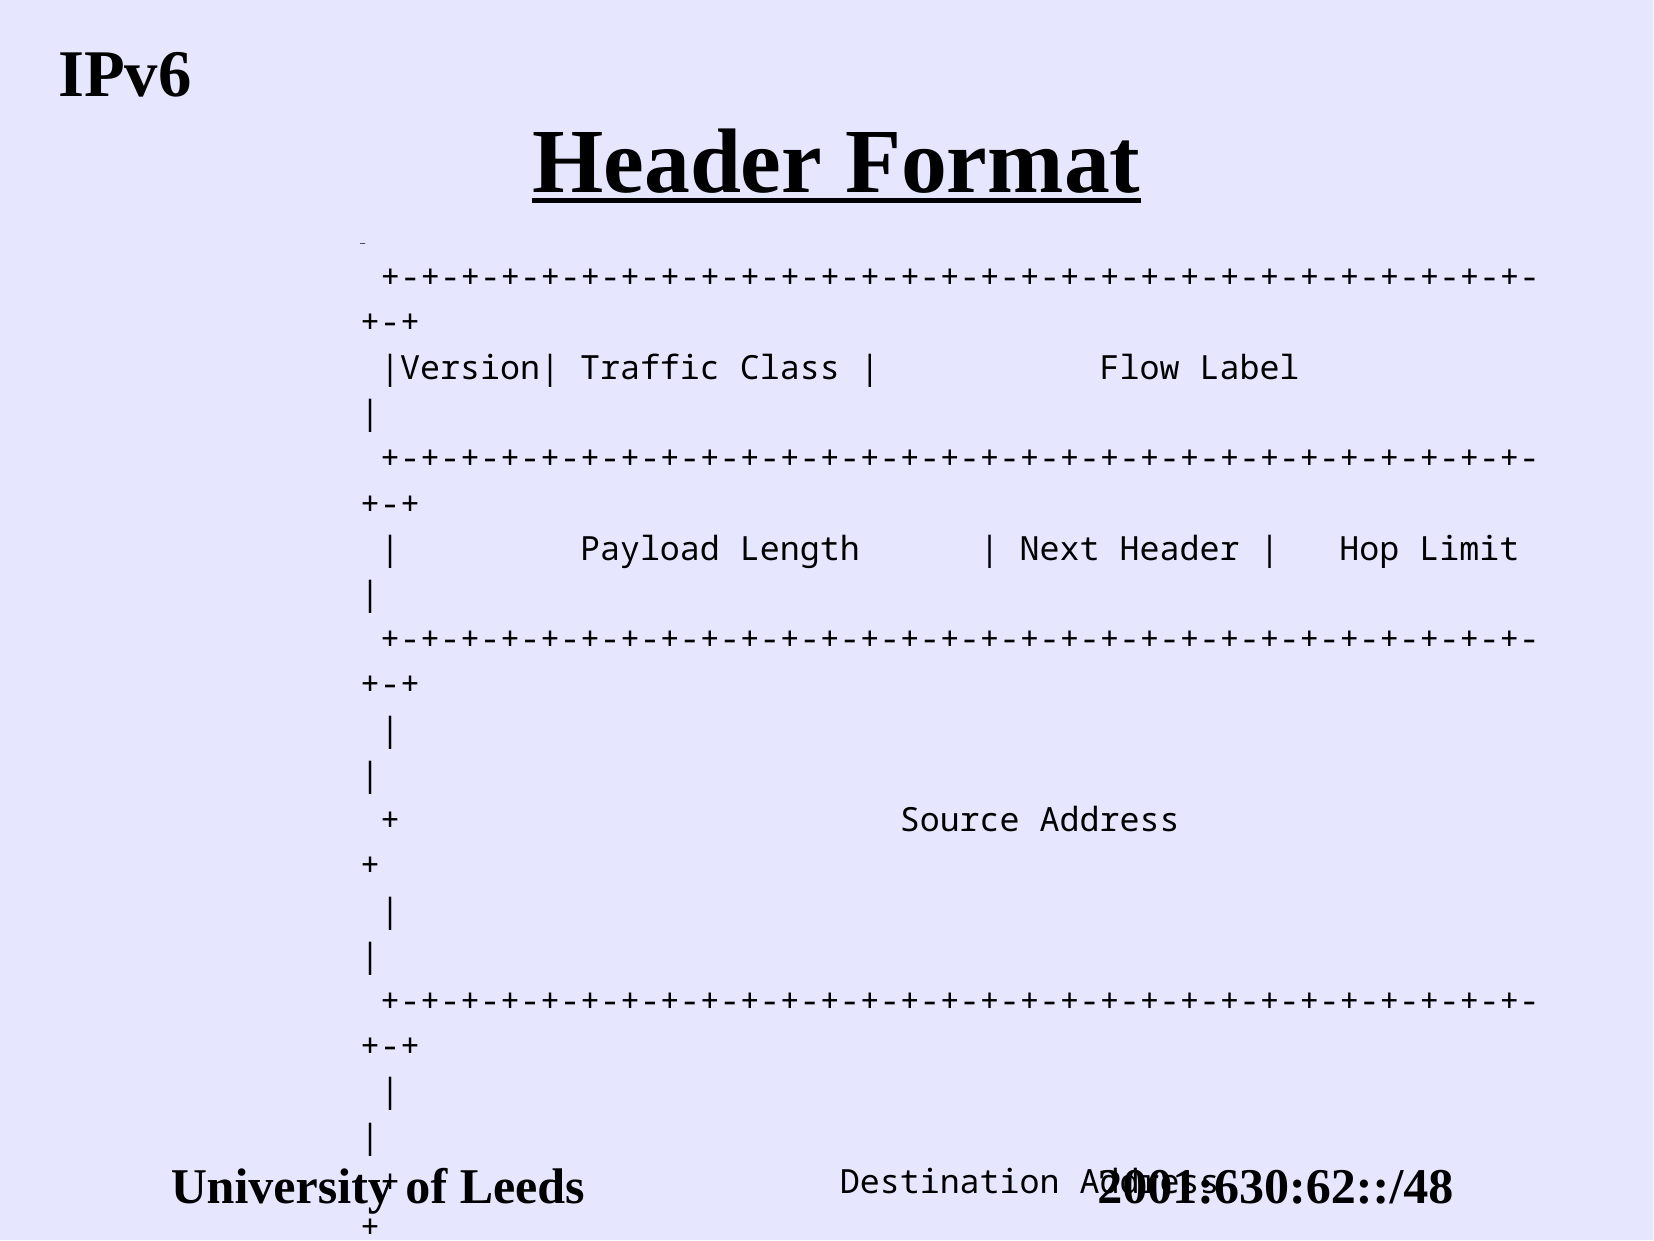

# Header Format
 +-+-+-+-+-+-+-+-+-+-+-+-+-+-+-+-+-+-+-+-+-+-+-+-+-+-+-+-+-+-+
 |Version| Traffic Class | Flow Label |
 +-+-+-+-+-+-+-+-+-+-+-+-+-+-+-+-+-+-+-+-+-+-+-+-+-+-+-+-+-+-+
 | Payload Length | Next Header | Hop Limit |
 +-+-+-+-+-+-+-+-+-+-+-+-+-+-+-+-+-+-+-+-+-+-+-+-+-+-+-+-+-+-+
 | |
 + Source Address +
 | |
 +-+-+-+-+-+-+-+-+-+-+-+-+-+-+-+-+-+-+-+-+-+-+-+-+-+-+-+-+-+-+
 | |
 + Destination Address +
 | |
 +-+-+-+-+-+-+-+-+-+-+-+-+-+-+-+-+-+-+-+-+-+-+-+-+-+-+-+-+-+-+
 Version 4-bit Internet Protocol version number = 6.
 Traffic Class 8-bit traffic class field.
 Flow Label 20-bit flow label.
 Payload Length 16-bit unsigned integer. Length of the IPv6
 payload, i.e. the rest of the packet following
 this IPv6 header, in octets. (Note that any extension headers [section 4] present are
 considered part of the payload, i.e., included
 in the length count.)
 /...